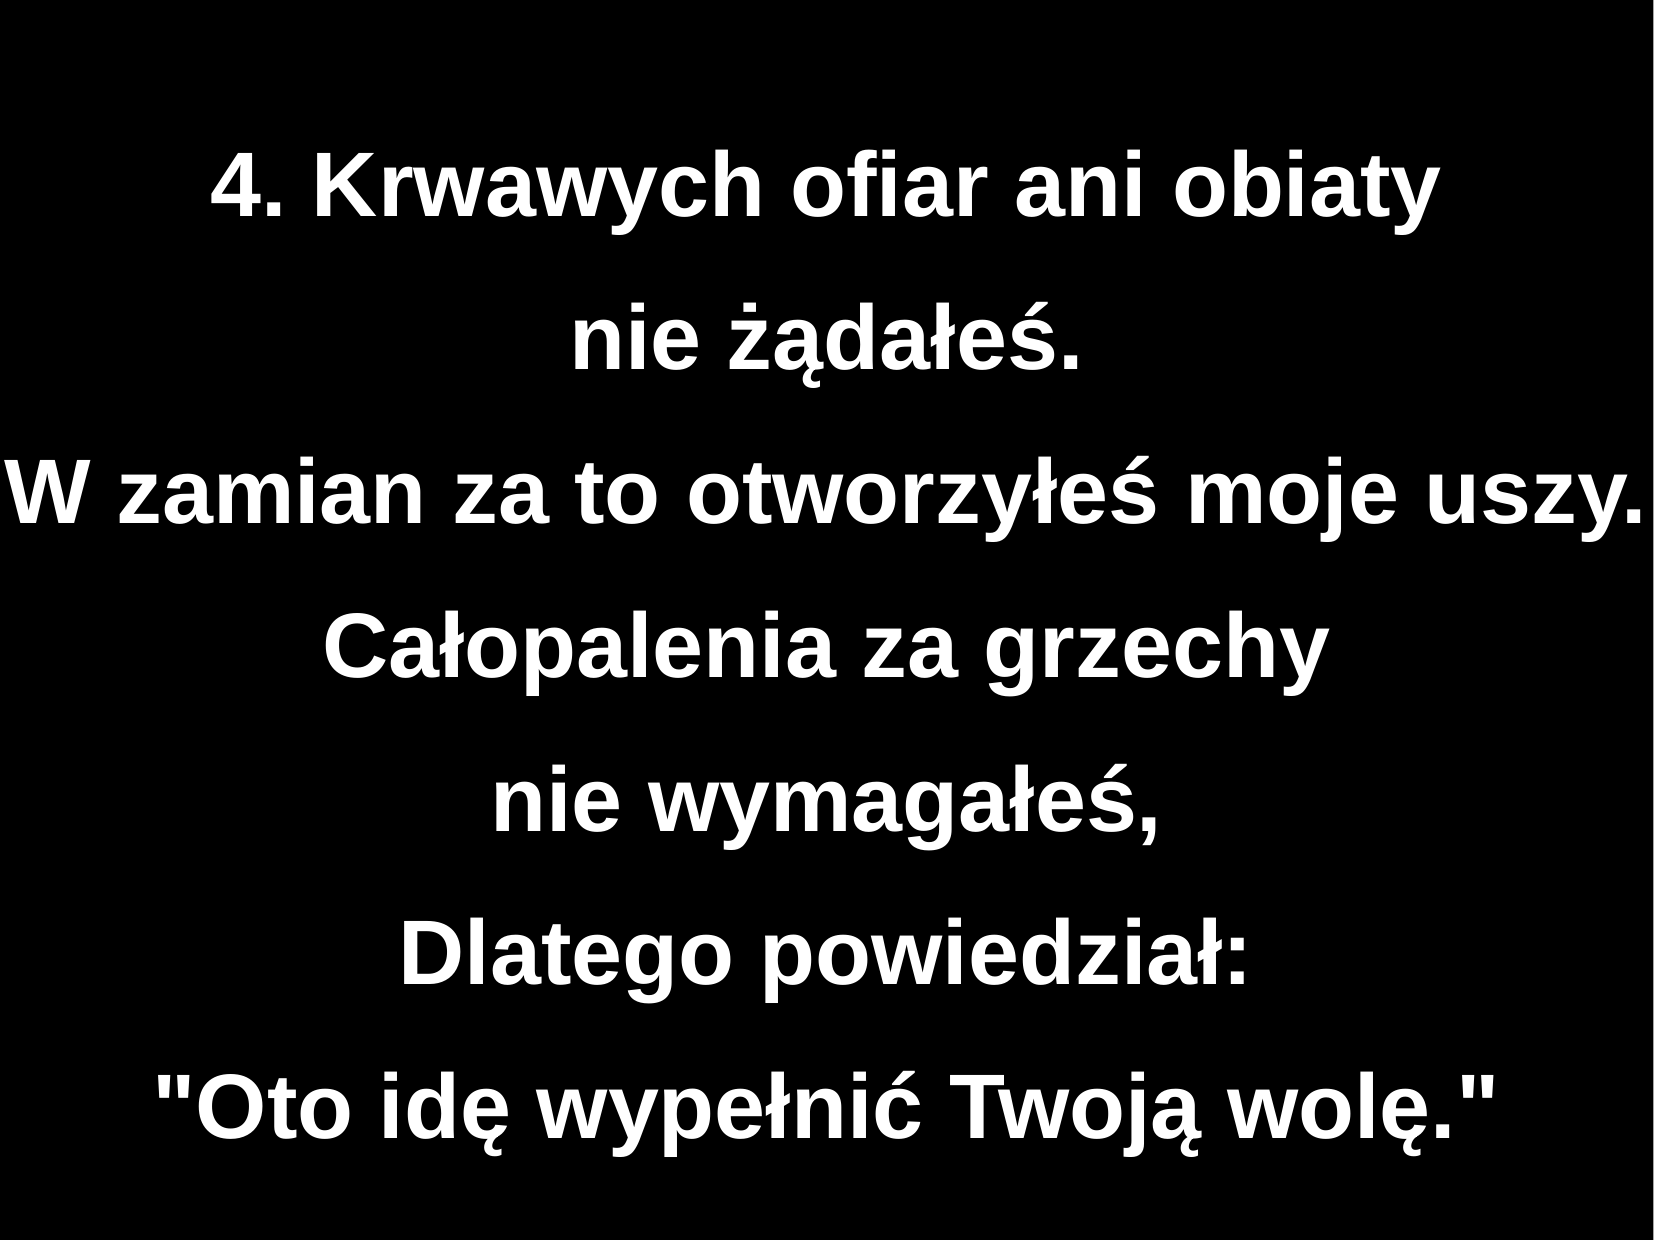

# 4. Krwawych ofiar ani obiaty
nie żądałeś.
W zamian za to otworzyłeś moje uszy.
Całopalenia za grzechy
nie wymagałeś,
Dlatego powiedział:
"Oto idę wypełnić Twoją wolę."